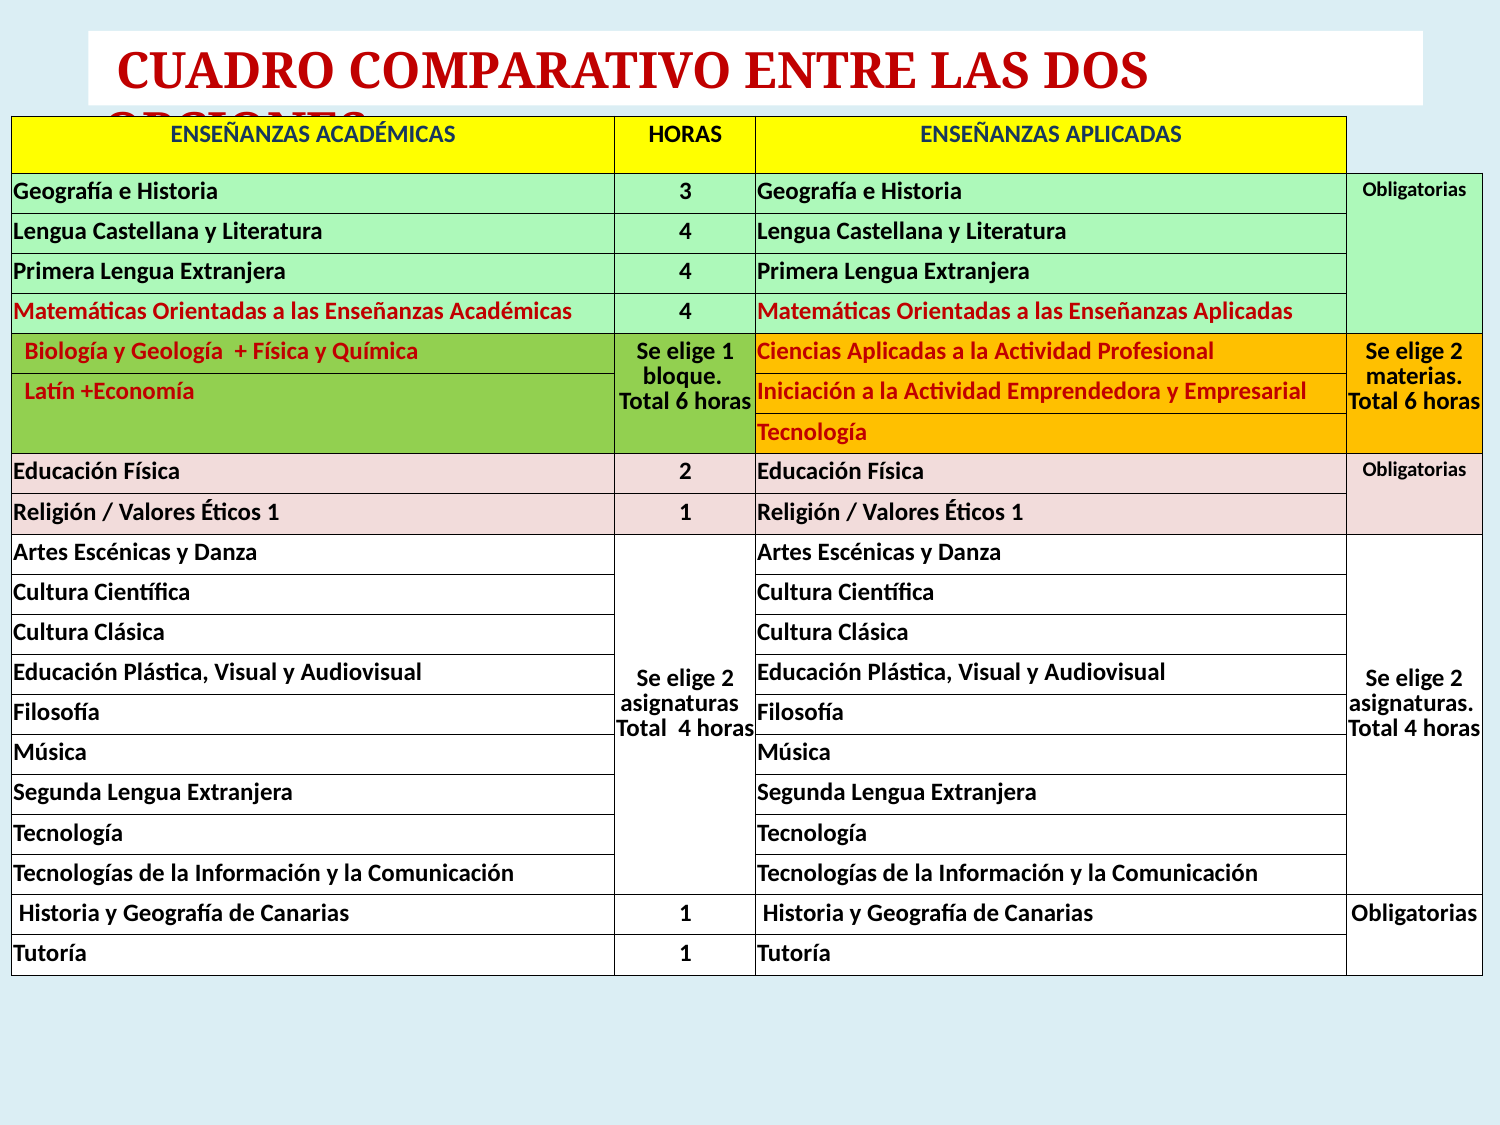

CUADRO COMPARATIVO ENTRE LAS DOS OPCIONES
| ENSEÑANZAS ACADÉMICAS | HORAS | ENSEÑANZAS APLICADAS | |
| --- | --- | --- | --- |
| Geografía e Historia | 3 | Geografía e Historia | Obligatorias |
| Lengua Castellana y Literatura | 4 | Lengua Castellana y Literatura | |
| Primera Lengua Extranjera | 4 | Primera Lengua Extranjera | |
| Matemáticas Orientadas a las Enseñanzas Académicas | 4 | Matemáticas Orientadas a las Enseñanzas Aplicadas | |
| Biología y Geología + Física y Química | Se elige 1 bloque. Total 6 horas | Ciencias Aplicadas a la Actividad Profesional | Se elige 2 materias. Total 6 horas |
| Latín +Economía | | Iniciación a la Actividad Emprendedora y Empresarial | |
| | | Tecnología | |
| Educación Física | 2 | Educación Física | Obligatorias |
| Religión / Valores Éticos 1 | 1 | Religión / Valores Éticos 1 | |
| Artes Escénicas y Danza | Se elige 2 asignaturas Total 4 horas | Artes Escénicas y Danza | Se elige 2 asignaturas. Total 4 horas |
| Cultura Científica | | Cultura Científica | |
| Cultura Clásica | | Cultura Clásica | |
| Educación Plástica, Visual y Audiovisual | | Educación Plástica, Visual y Audiovisual | |
| Filosofía | | Filosofía | |
| Música | | Música | |
| Segunda Lengua Extranjera | | Segunda Lengua Extranjera | |
| Tecnología | | Tecnología | |
| Tecnologías de la Información y la Comunicación | | Tecnologías de la Información y la Comunicación | |
| Historia y Geografía de Canarias | 1 | Historia y Geografía de Canarias | Obligatorias |
| Tutoría | 1 | Tutoría | |